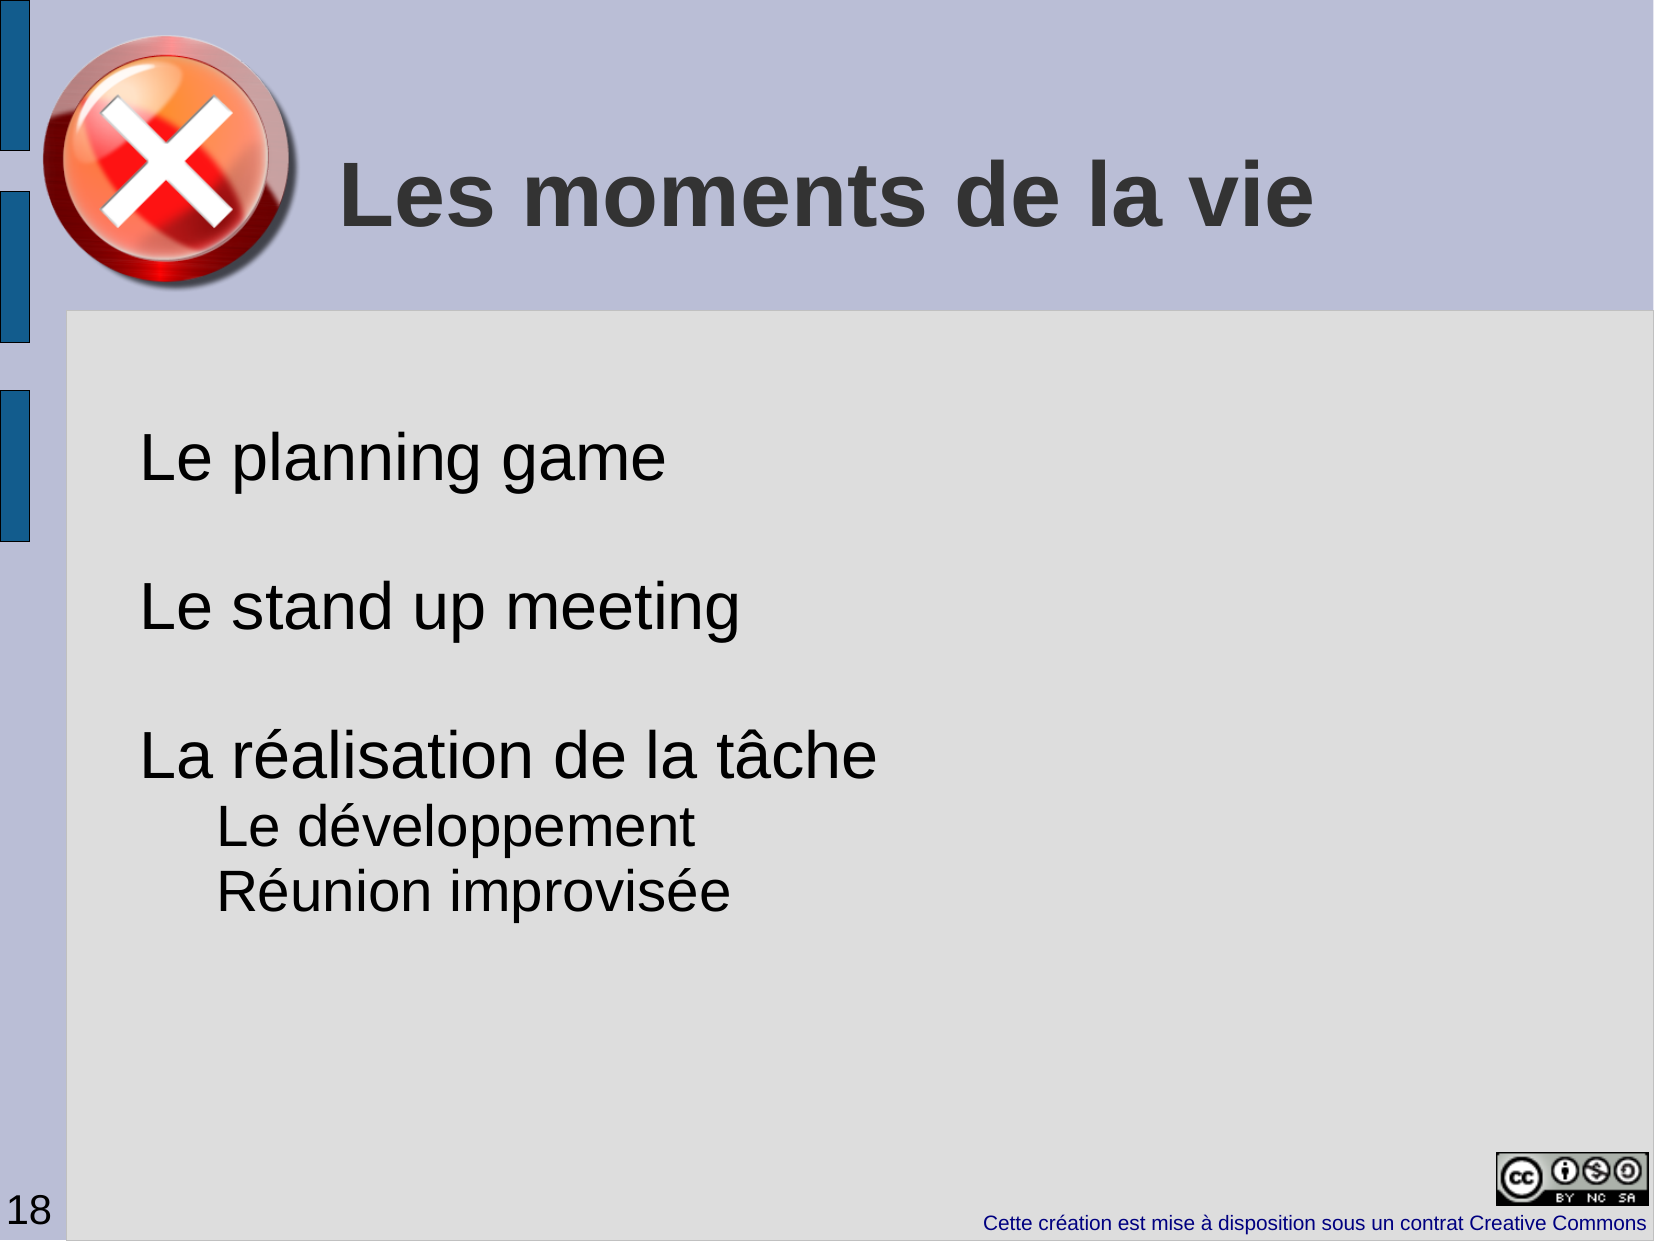

# Les moments de la vie
Le planning game
Le stand up meeting
La réalisation de la tâche
Le développement
Réunion improvisée